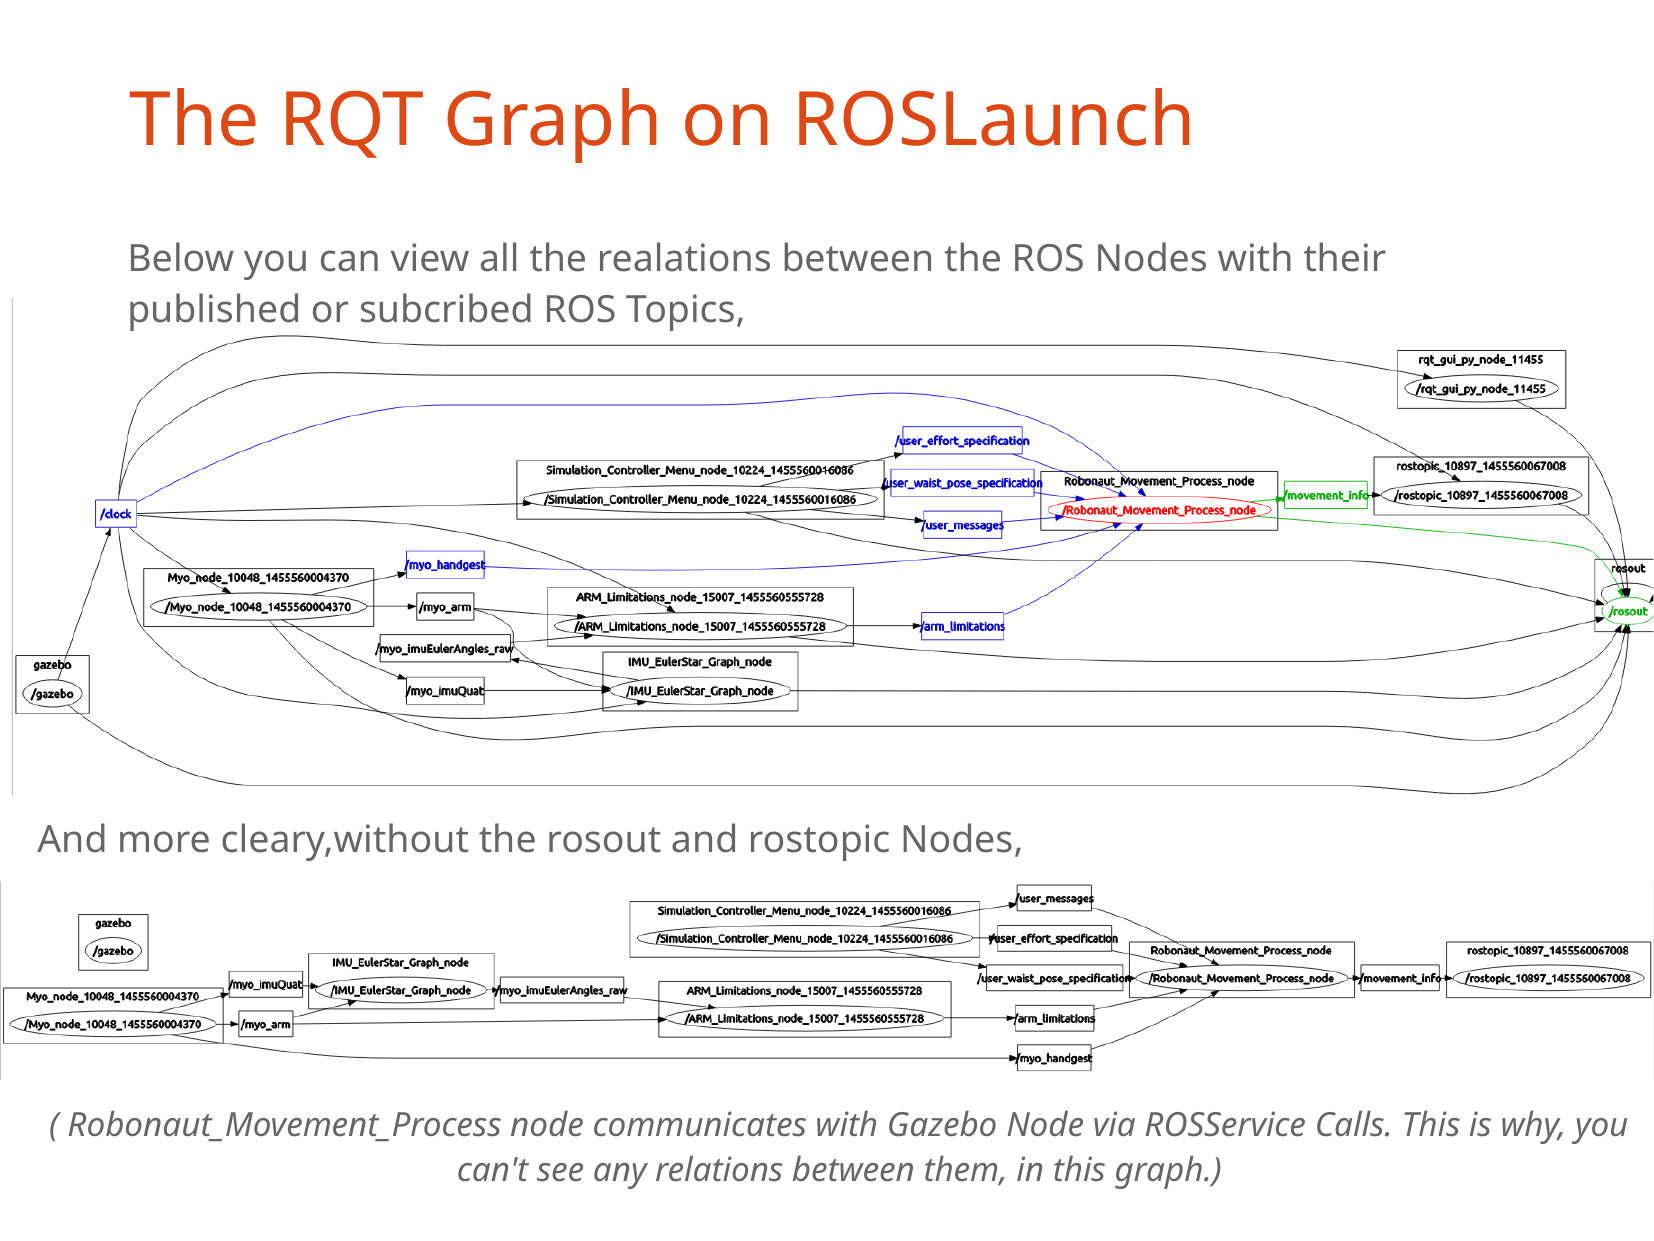

# The RQT Graph on ROSLaunch
Below you can view all the realations between the ROS Nodes with their published or subcribed ROS Topics,
And more cleary,without the rosout and rostopic Nodes,
( Robonaut_Movement_Process node communicates with Gazebo Node via ROSService Calls. This is why, you can't see any relations between them, in this graph.)